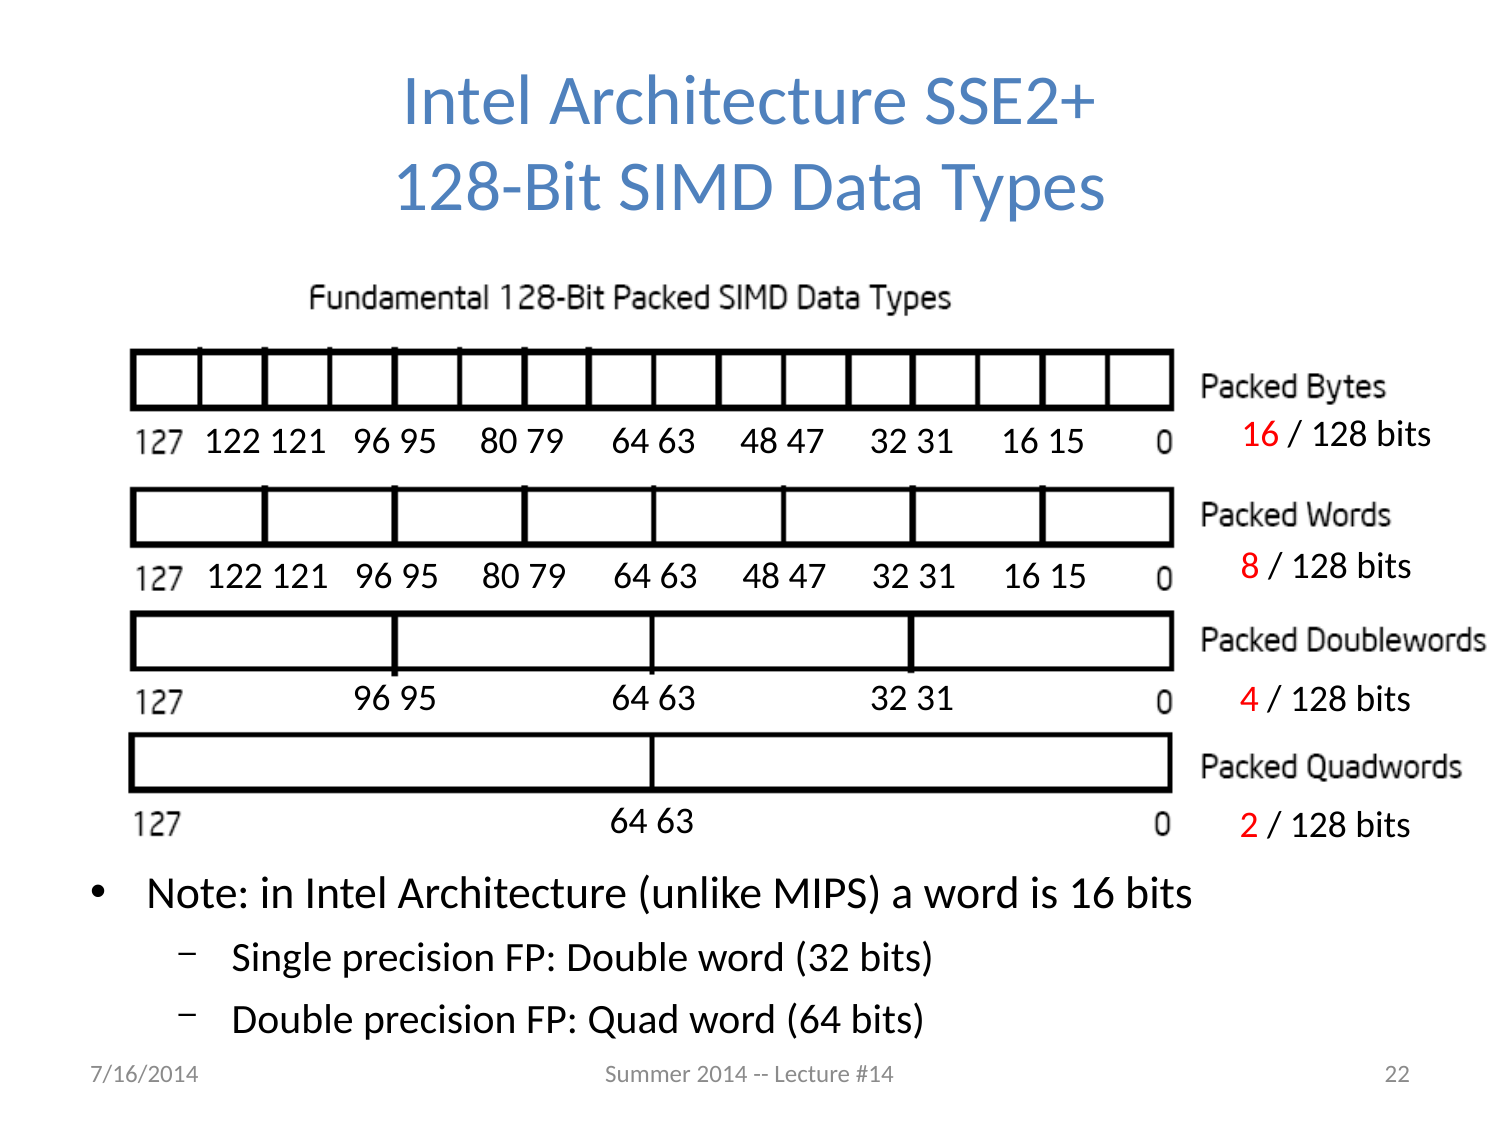

# Intel Architecture SSE2+ 128-Bit SIMD Data Types
16 / 128 bits
122 121
96 95
80 79
64 63
48 47
32 31
16 15
8 / 128 bits
122 121
96 95
80 79
64 63
48 47
32 31
16 15
96 95
64 63
32 31
4 / 128 bits
64 63
2 / 128 bits
Note: in Intel Architecture (unlike MIPS) a word is 16 bits
Single precision FP: Double word (32 bits)
Double precision FP: Quad word (64 bits)
7/16/2014
Summer 2014 -- Lecture #14